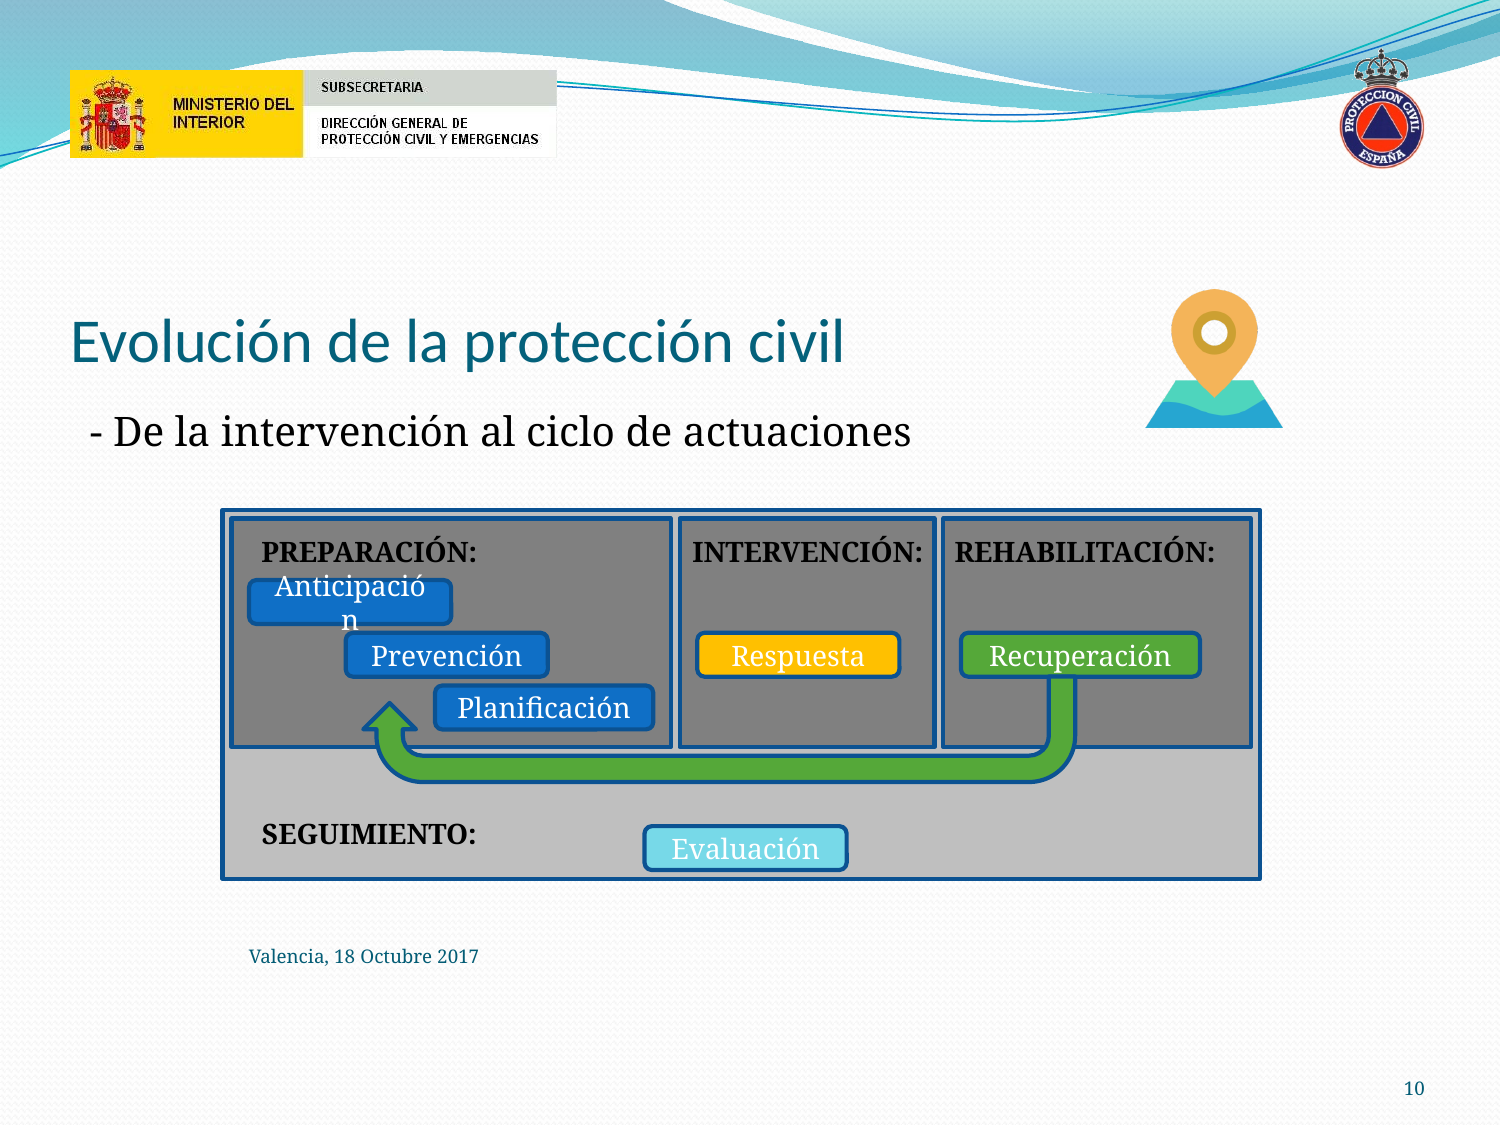

# Evolución de la protección civil
- De la intervención al ciclo de actuaciones
SEGUIMIENTO:
PREPARACIÓN:
INTERVENCIÓN:
REHABILITACIÓN:
Anticipación
Prevención
Respuesta
Recuperación
Planificación
Evaluación
Valencia, 18 Octubre 2017